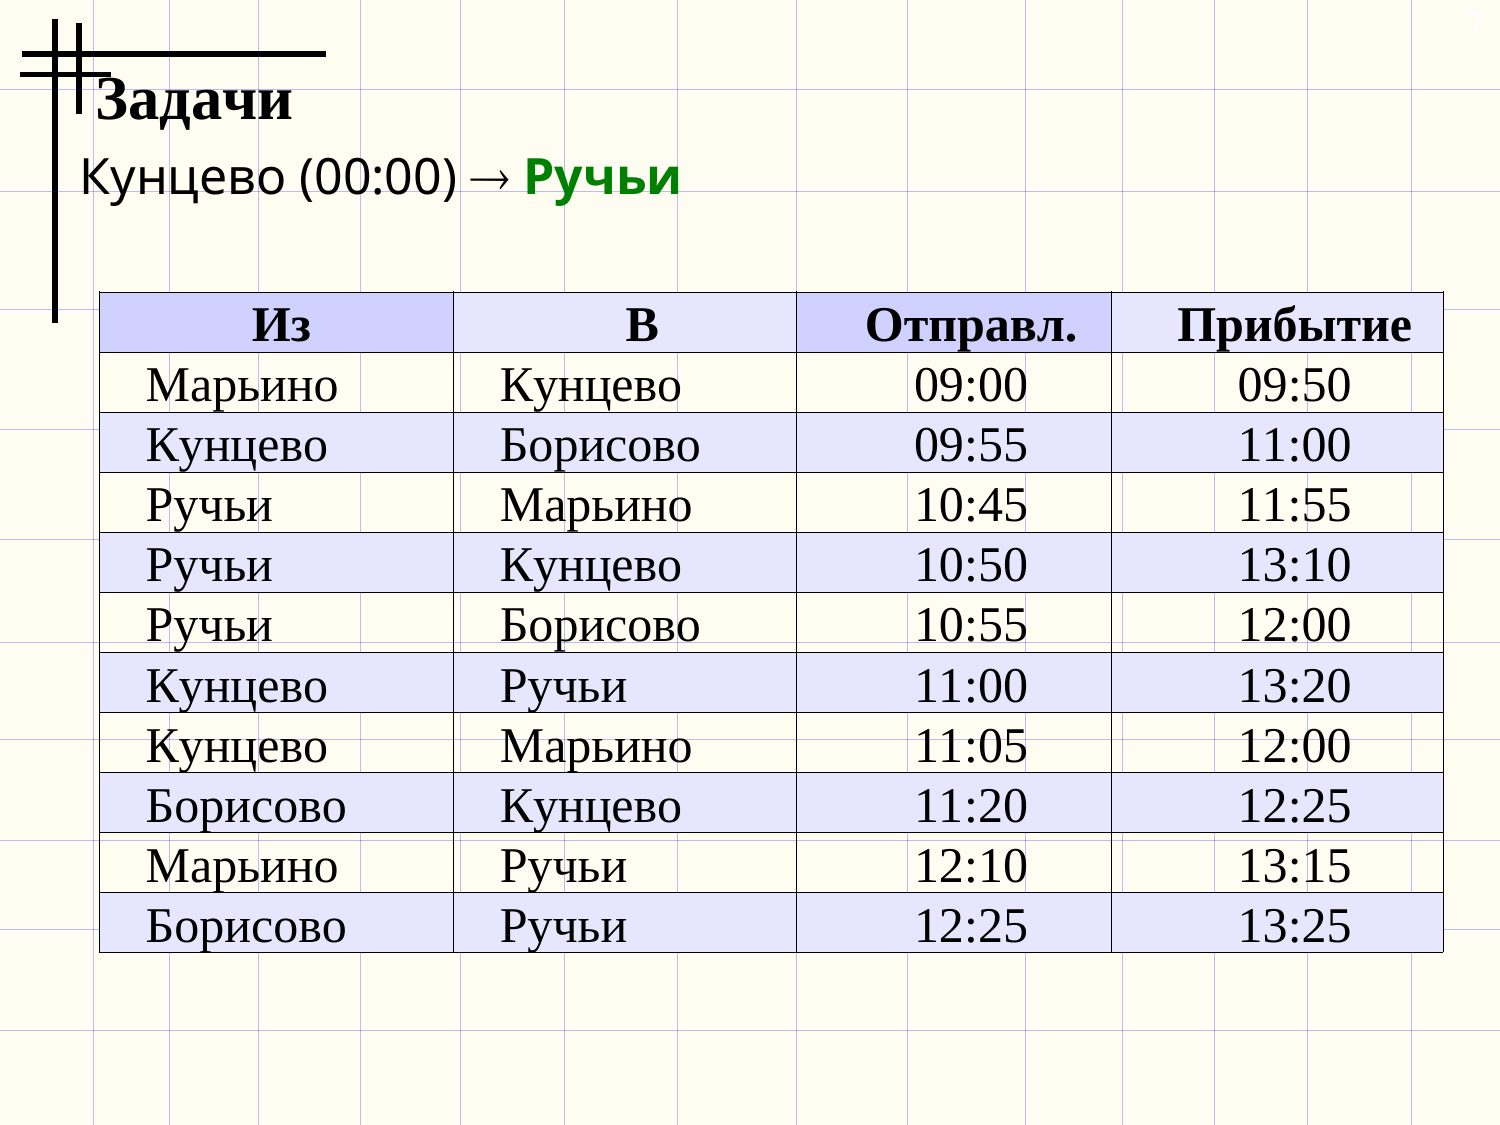

# Задачи
Кунцево (00:00)  Ручьи
| Из | В | Отправл. | Прибытие |
| --- | --- | --- | --- |
| Марьино | Кунцево | 09:00 | 09:50 |
| Кунцево | Борисово | 09:55 | 11:00 |
| Ручьи | Марьино | 10:45 | 11:55 |
| Ручьи | Кунцево | 10:50 | 13:10 |
| Ручьи | Борисово | 10:55 | 12:00 |
| Кунцево | Ручьи | 11:00 | 13:20 |
| Кунцево | Марьино | 11:05 | 12:00 |
| Борисово | Кунцево | 11:20 | 12:25 |
| Марьино | Ручьи | 12:10 | 13:15 |
| Борисово | Ручьи | 12:25 | 13:25 |